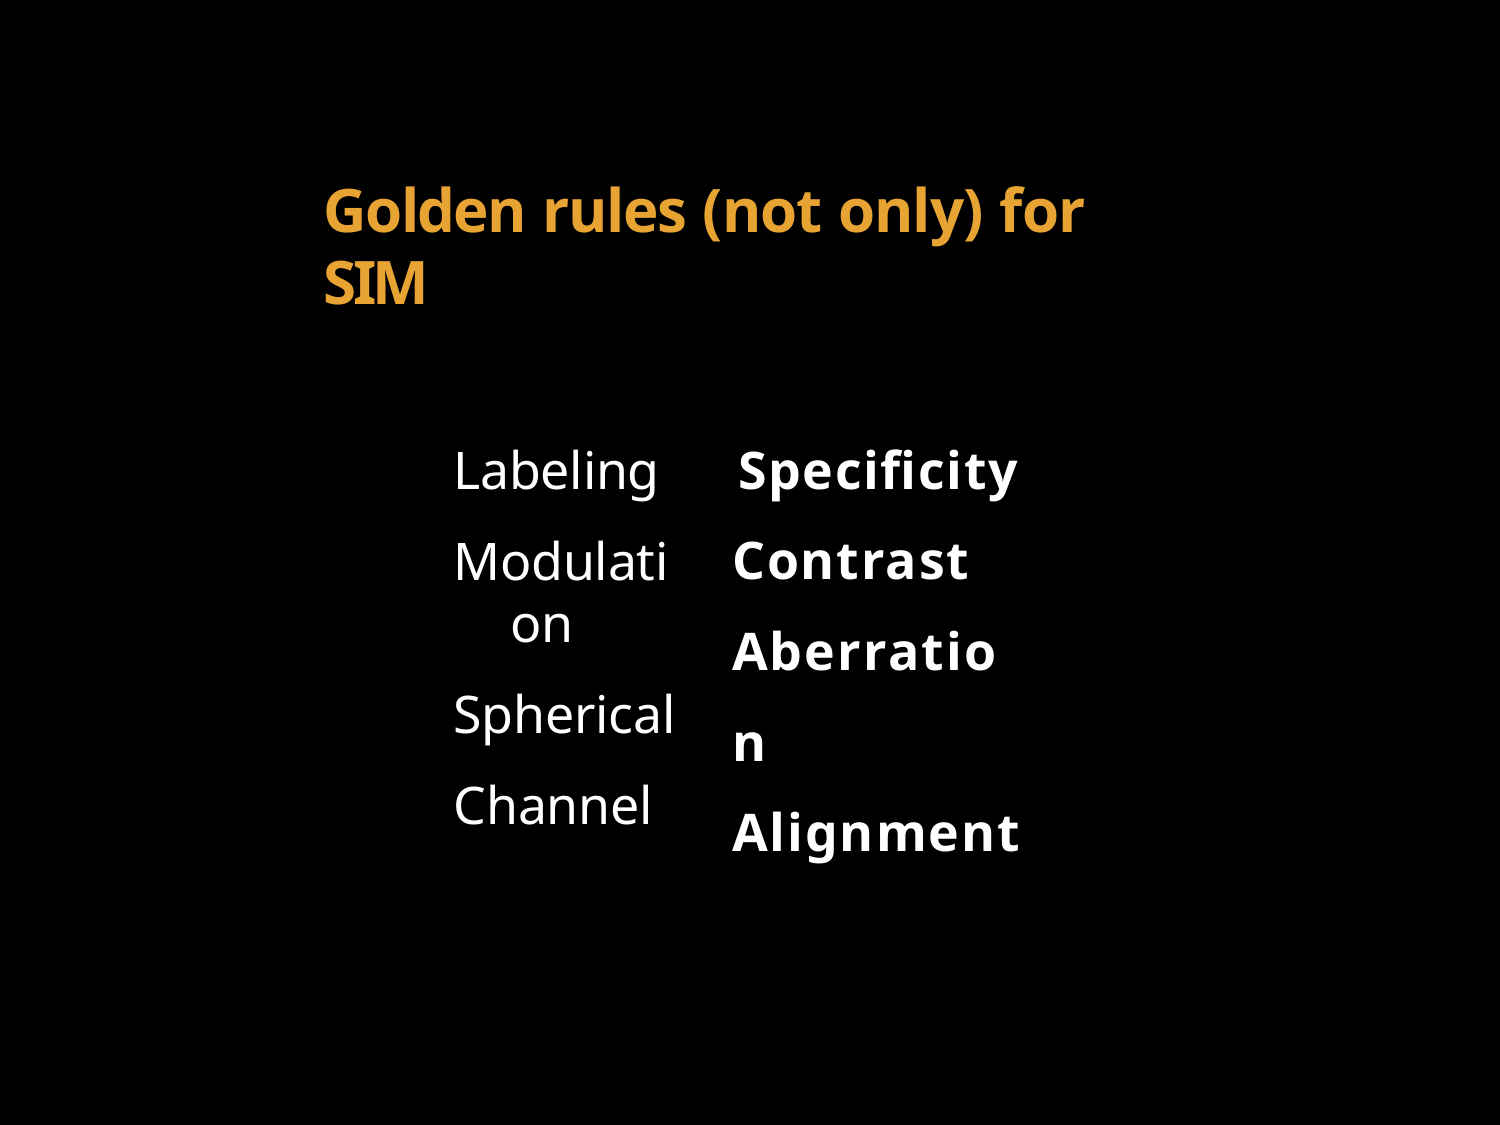

# Golden rules (not only) for SIM
Labeling
Modulation
Spherical
Channel
Specificity Contrast Aberration Alignment